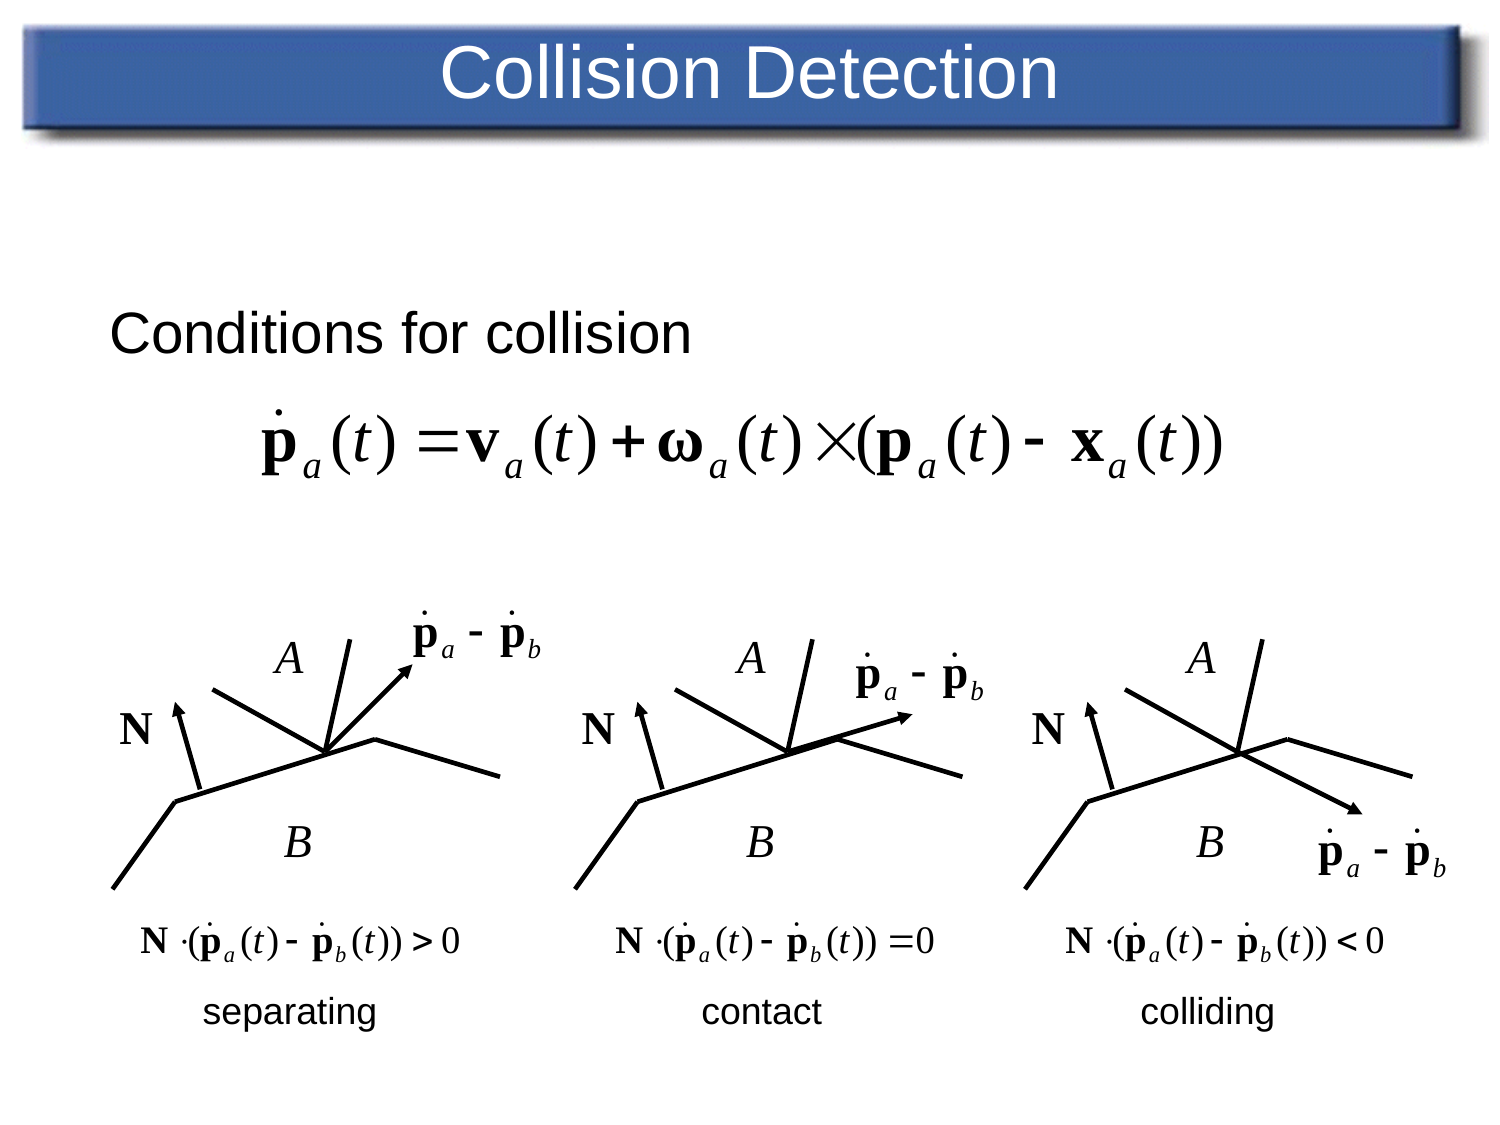

# Collision Detection
Conditions for collision
separating
contact
colliding